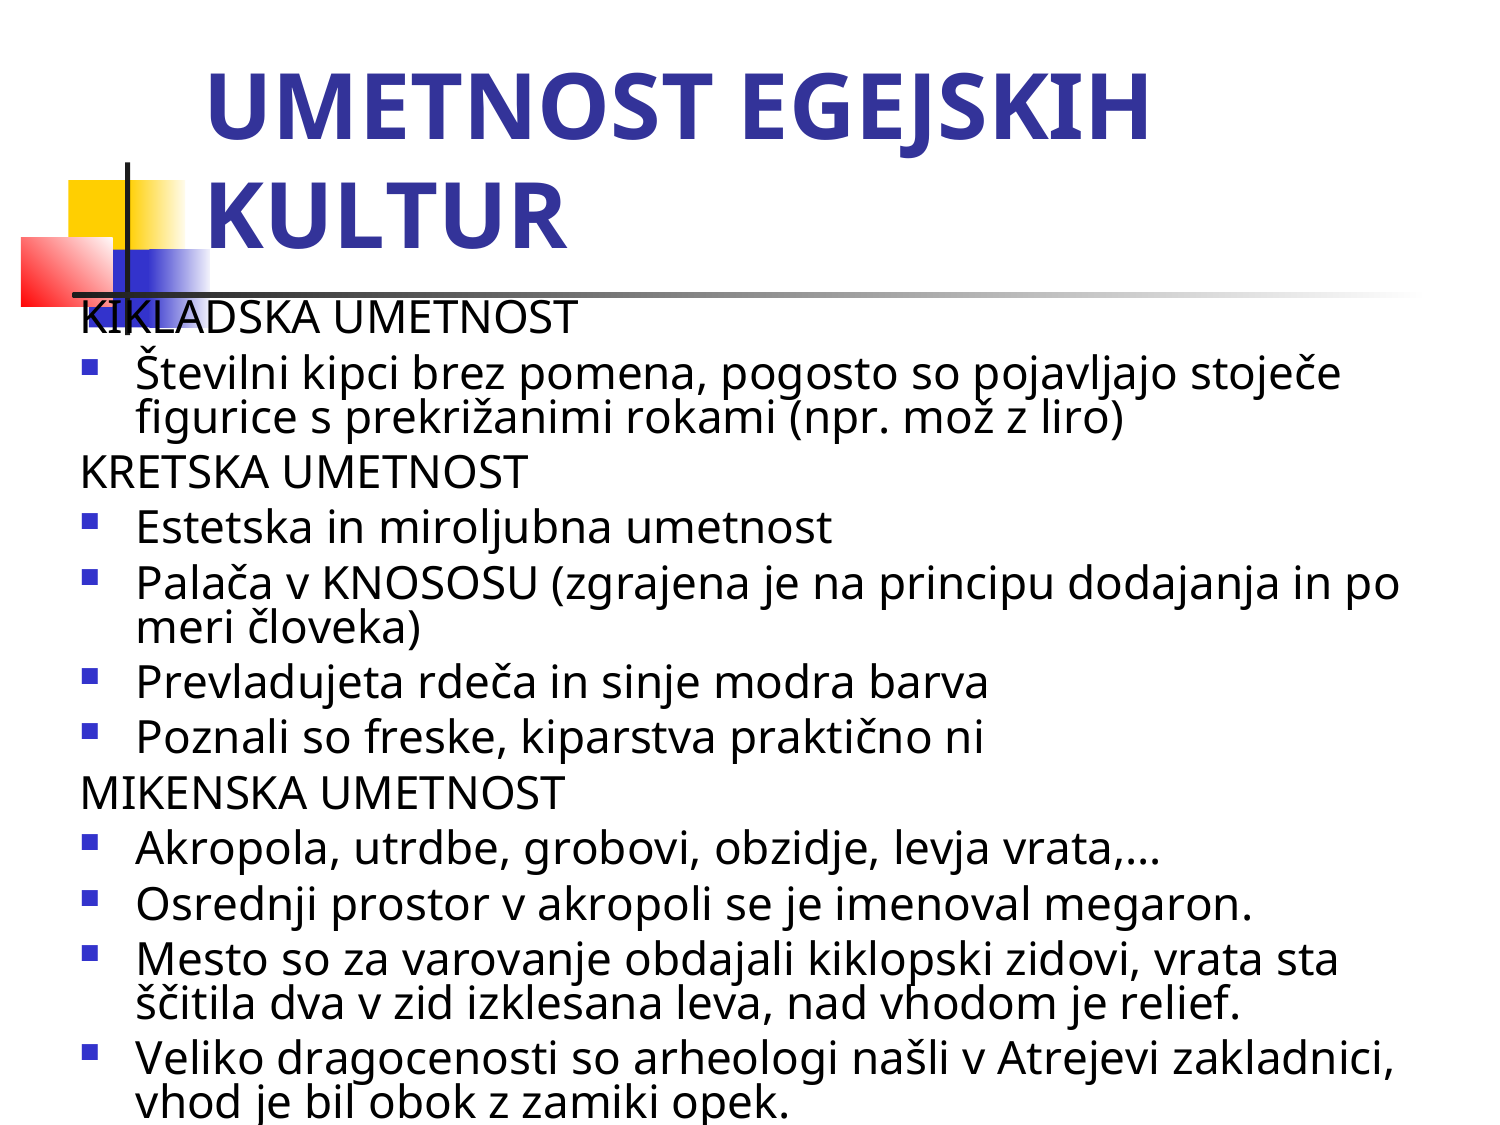

# UMETNOST EGEJSKIH KULTUR
KIKLADSKA UMETNOST
Številni kipci brez pomena, pogosto so pojavljajo stoječe figurice s prekrižanimi rokami (npr. mož z liro)
KRETSKA UMETNOST
Estetska in miroljubna umetnost
Palača v KNOSOSU (zgrajena je na principu dodajanja in po meri človeka)
Prevladujeta rdeča in sinje modra barva
Poznali so freske, kiparstva praktično ni
MIKENSKA UMETNOST
Akropola, utrdbe, grobovi, obzidje, levja vrata,…
Osrednji prostor v akropoli se je imenoval megaron.
Mesto so za varovanje obdajali kiklopski zidovi, vrata sta ščitila dva v zid izklesana leva, nad vhodom je relief.
Veliko dragocenosti so arheologi našli v Atrejevi zakladnici, vhod je bil obok z zamiki opek.